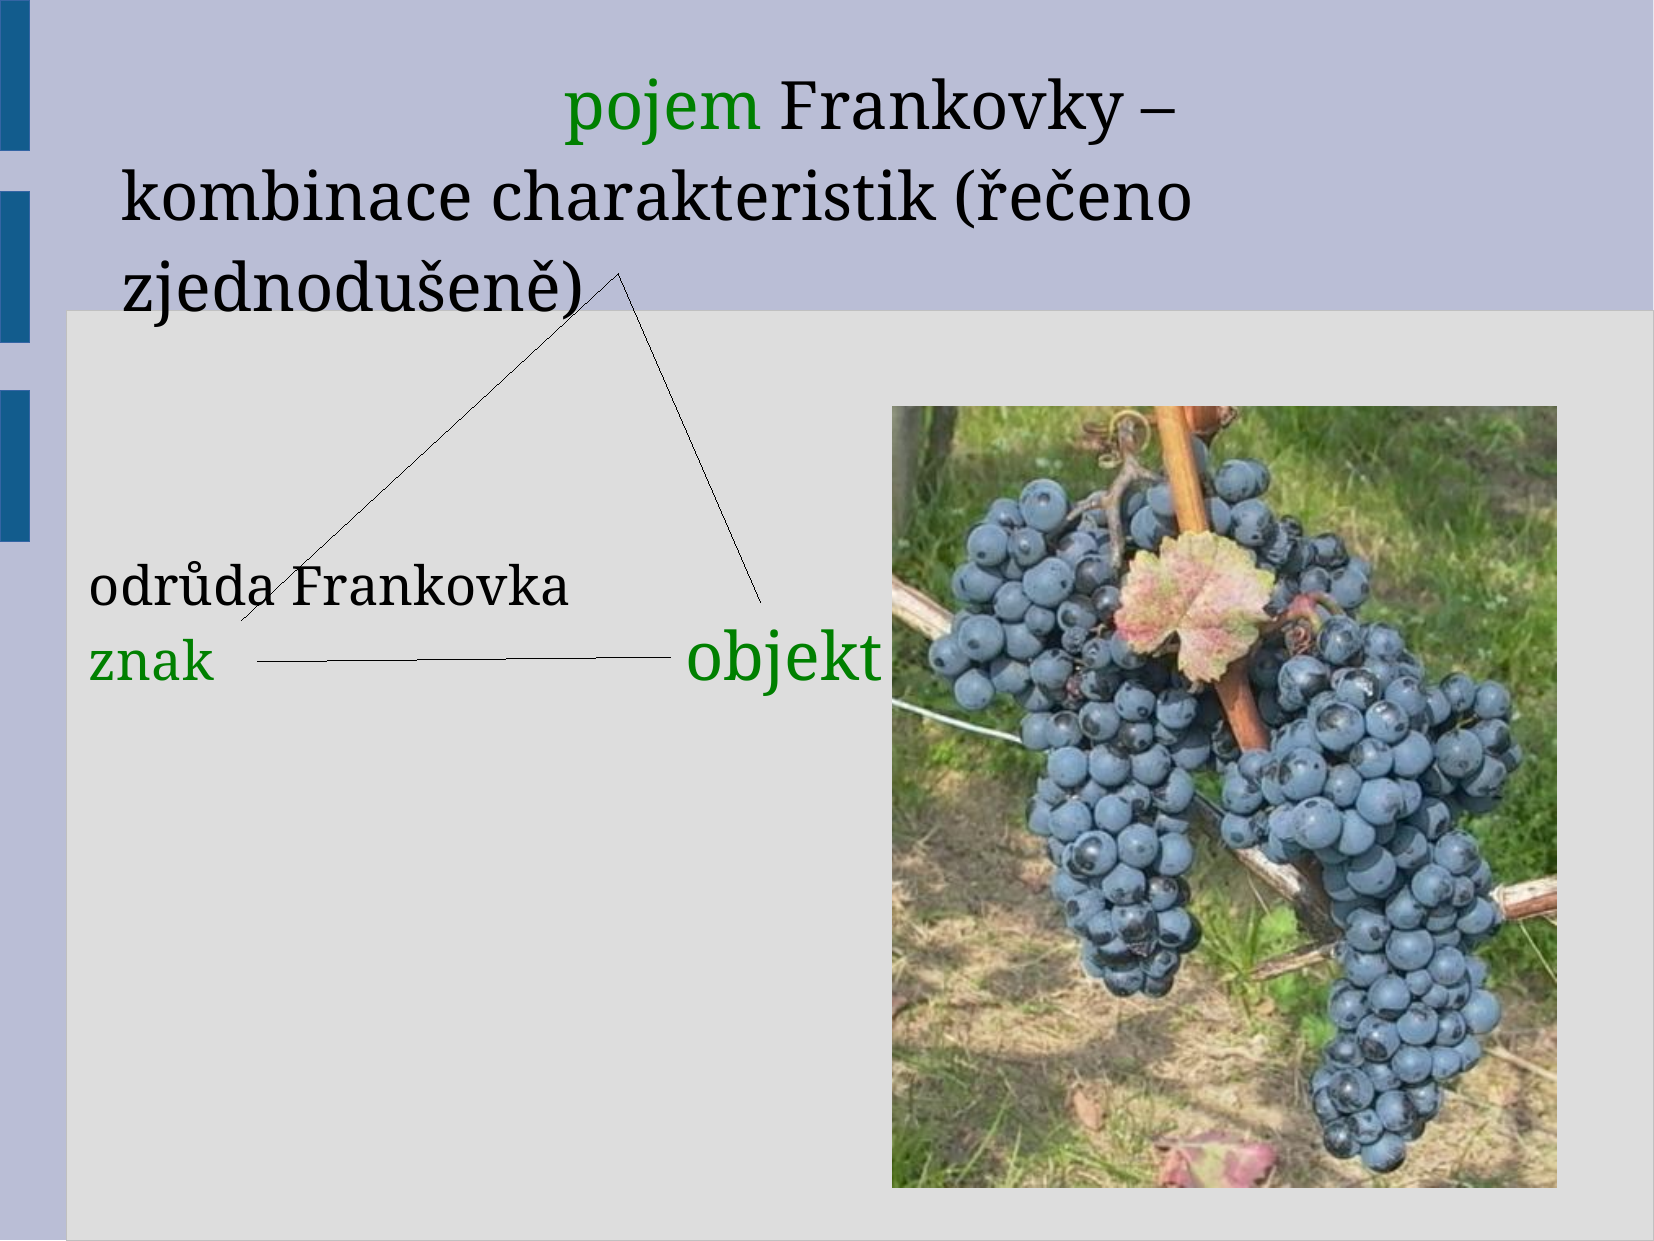

# pojem Frankovky – kombinace charakteristik (řečeno zjednodušeně)
odrůda Frankovka
znak
objekt